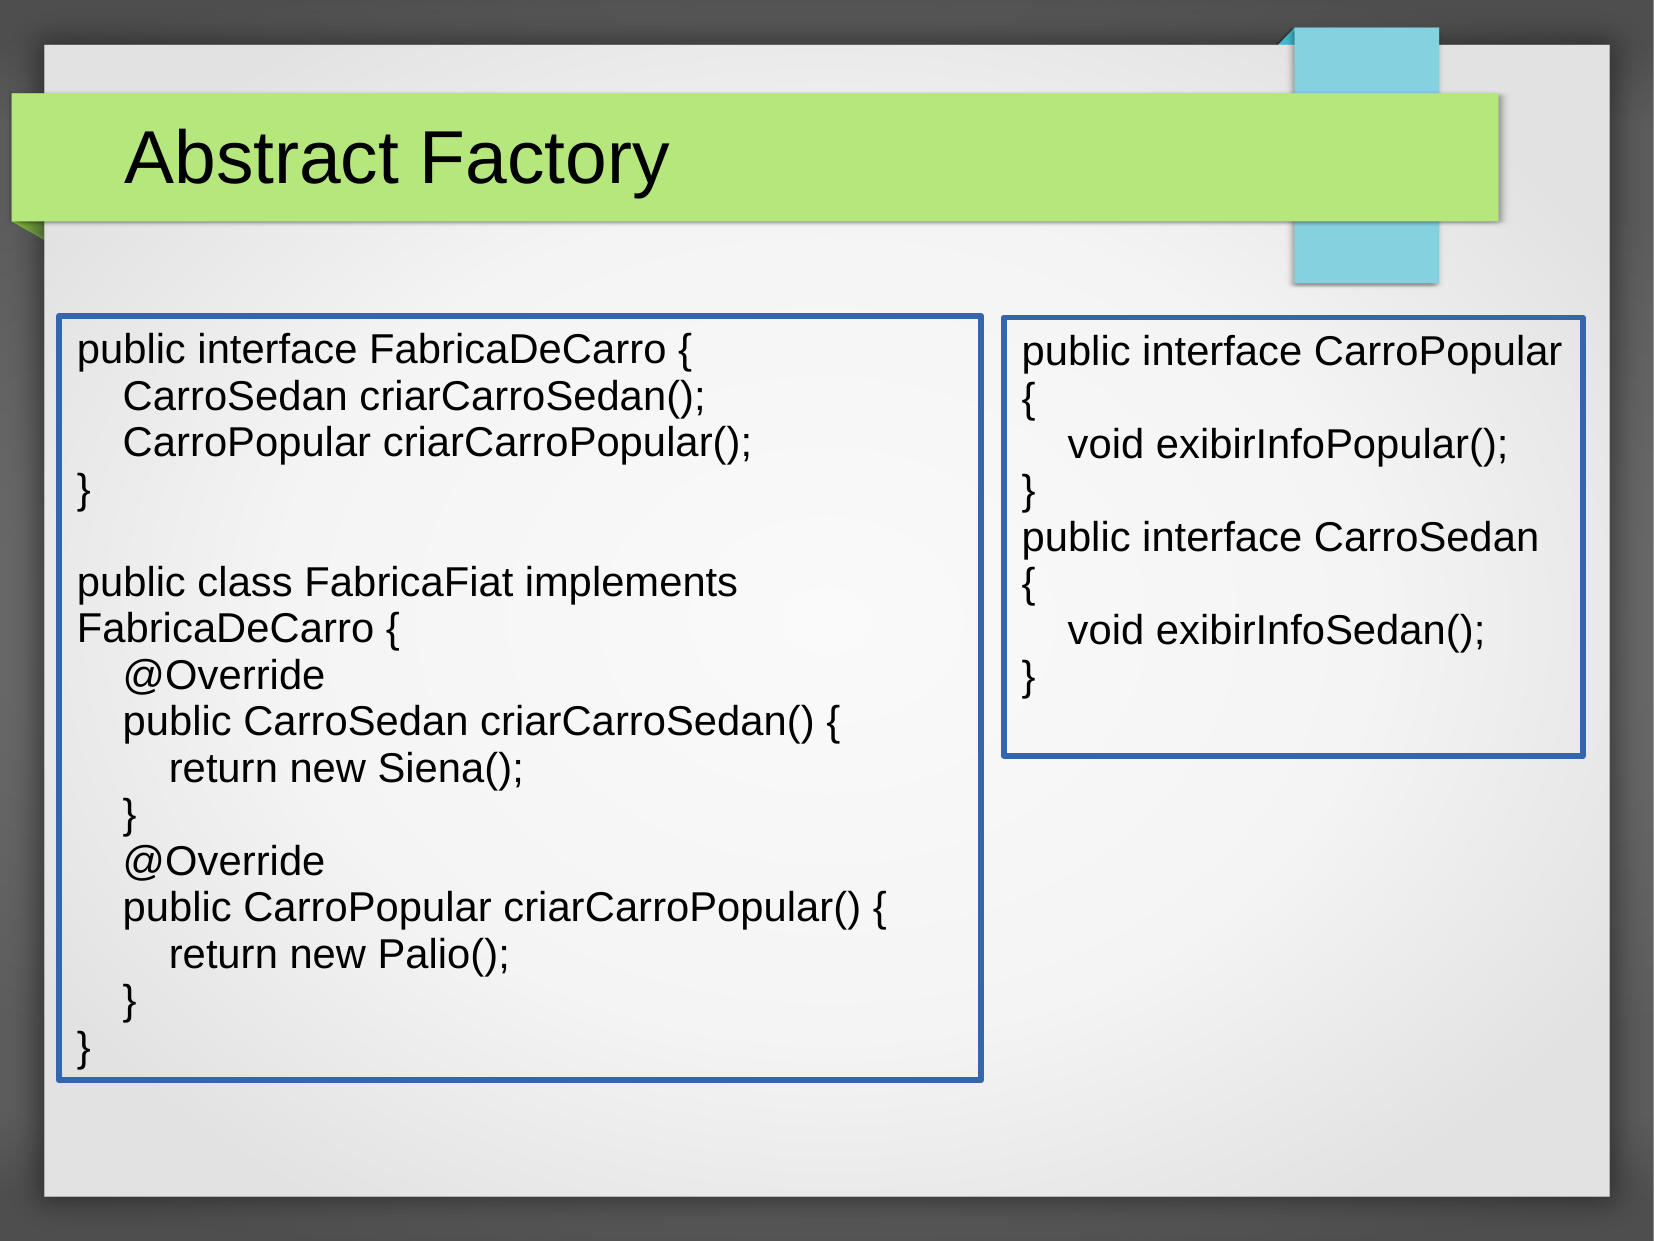

# Abstract Factory
public interface FabricaDeCarro {
 CarroSedan criarCarroSedan();
 CarroPopular criarCarroPopular();
}
public class FabricaFiat implements FabricaDeCarro {
 @Override
 public CarroSedan criarCarroSedan() {
 return new Siena();
 }
 @Override
 public CarroPopular criarCarroPopular() {
 return new Palio();
 }
}
public interface CarroPopular {
 void exibirInfoPopular();
}
public interface CarroSedan {
 void exibirInfoSedan();
}